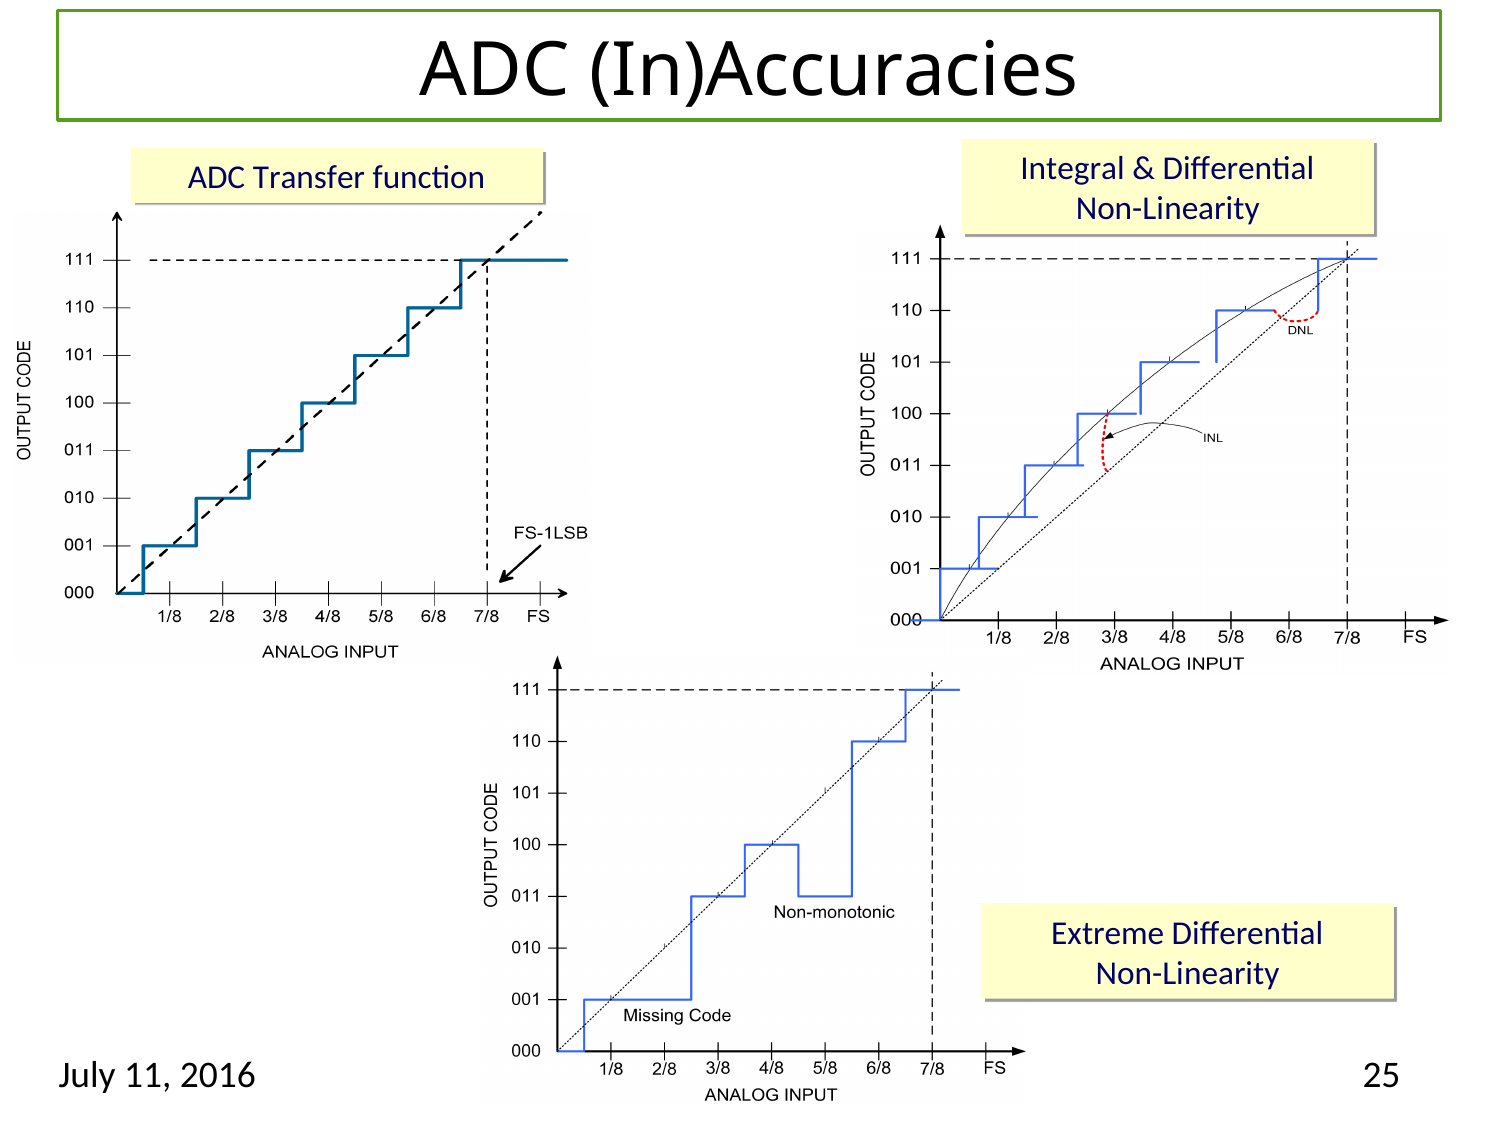

# ADC (In)Accuracies
Integral & Differential
Non-Linearity
ADC Transfer function
Extreme Differential
Non-Linearity
25